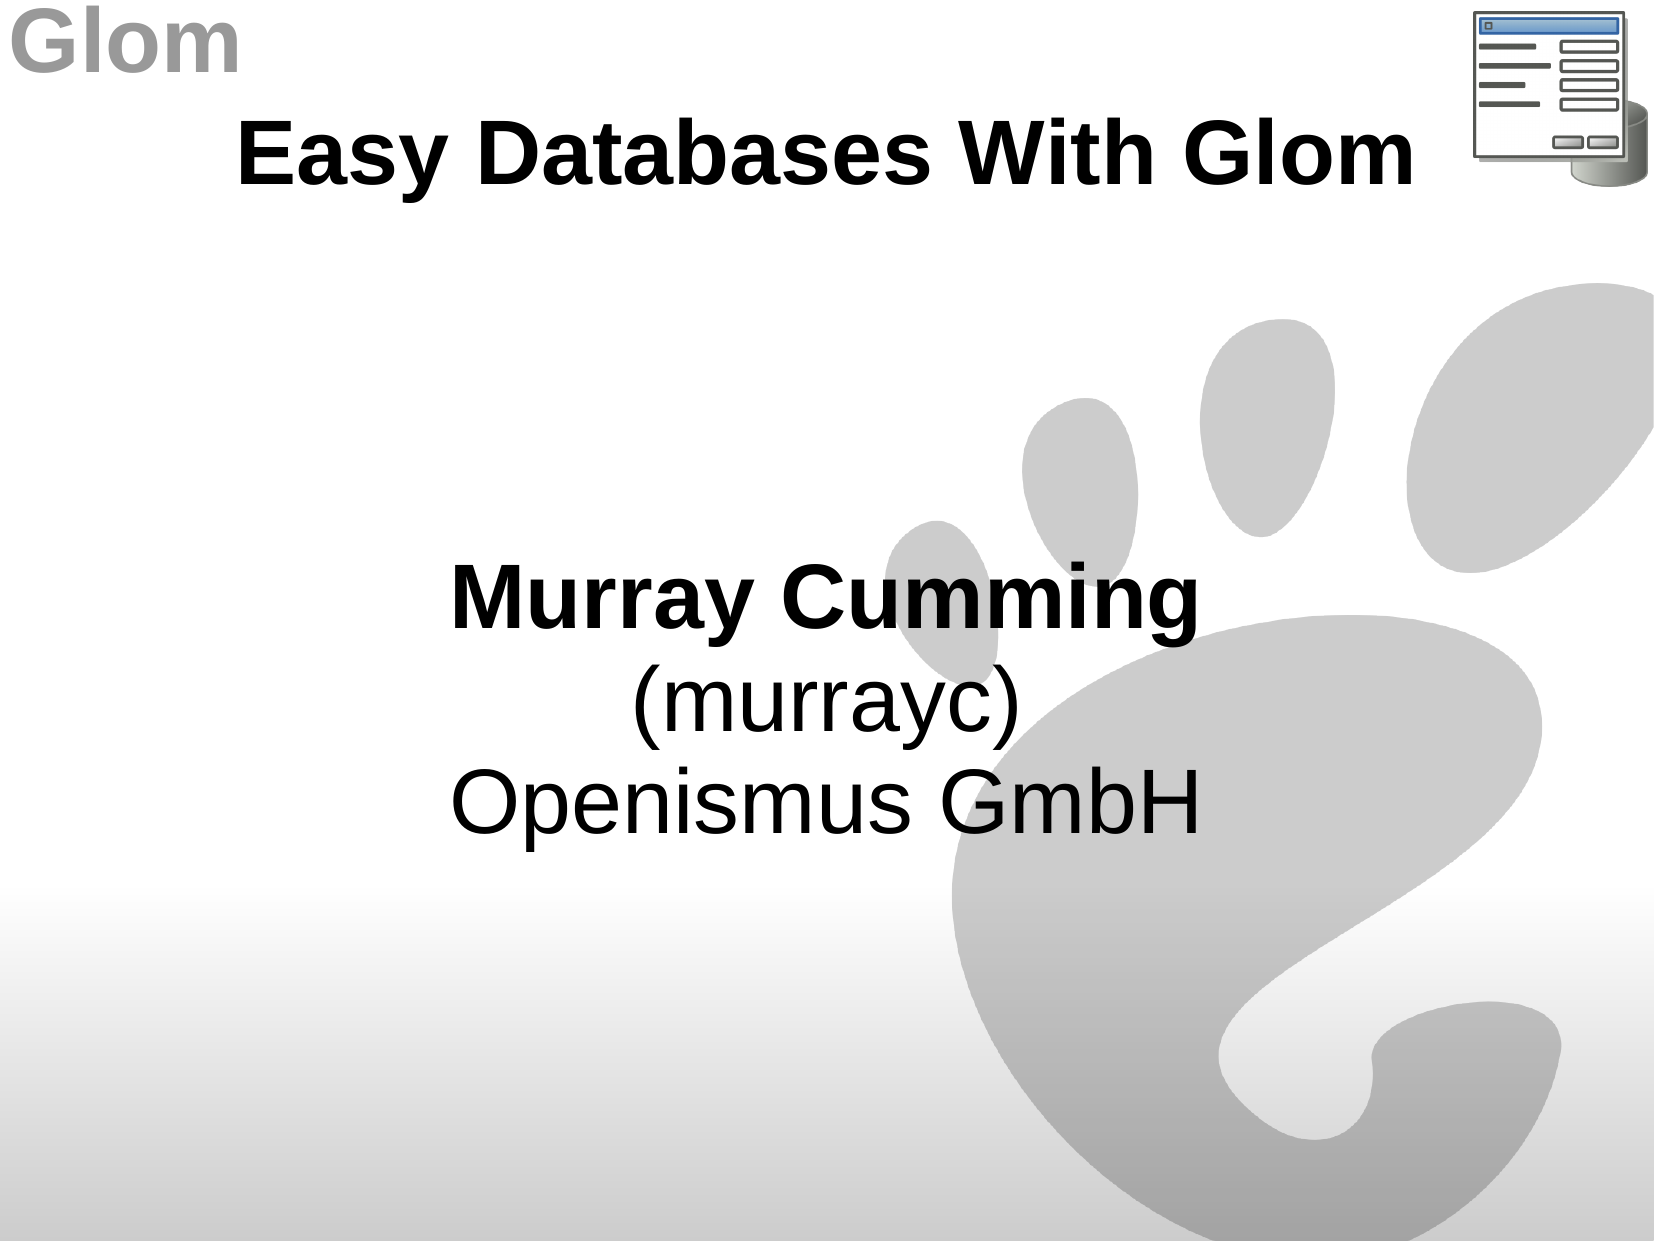

# Easy Databases With Glom
Murray Cumming
(murrayc)
Openismus GmbH